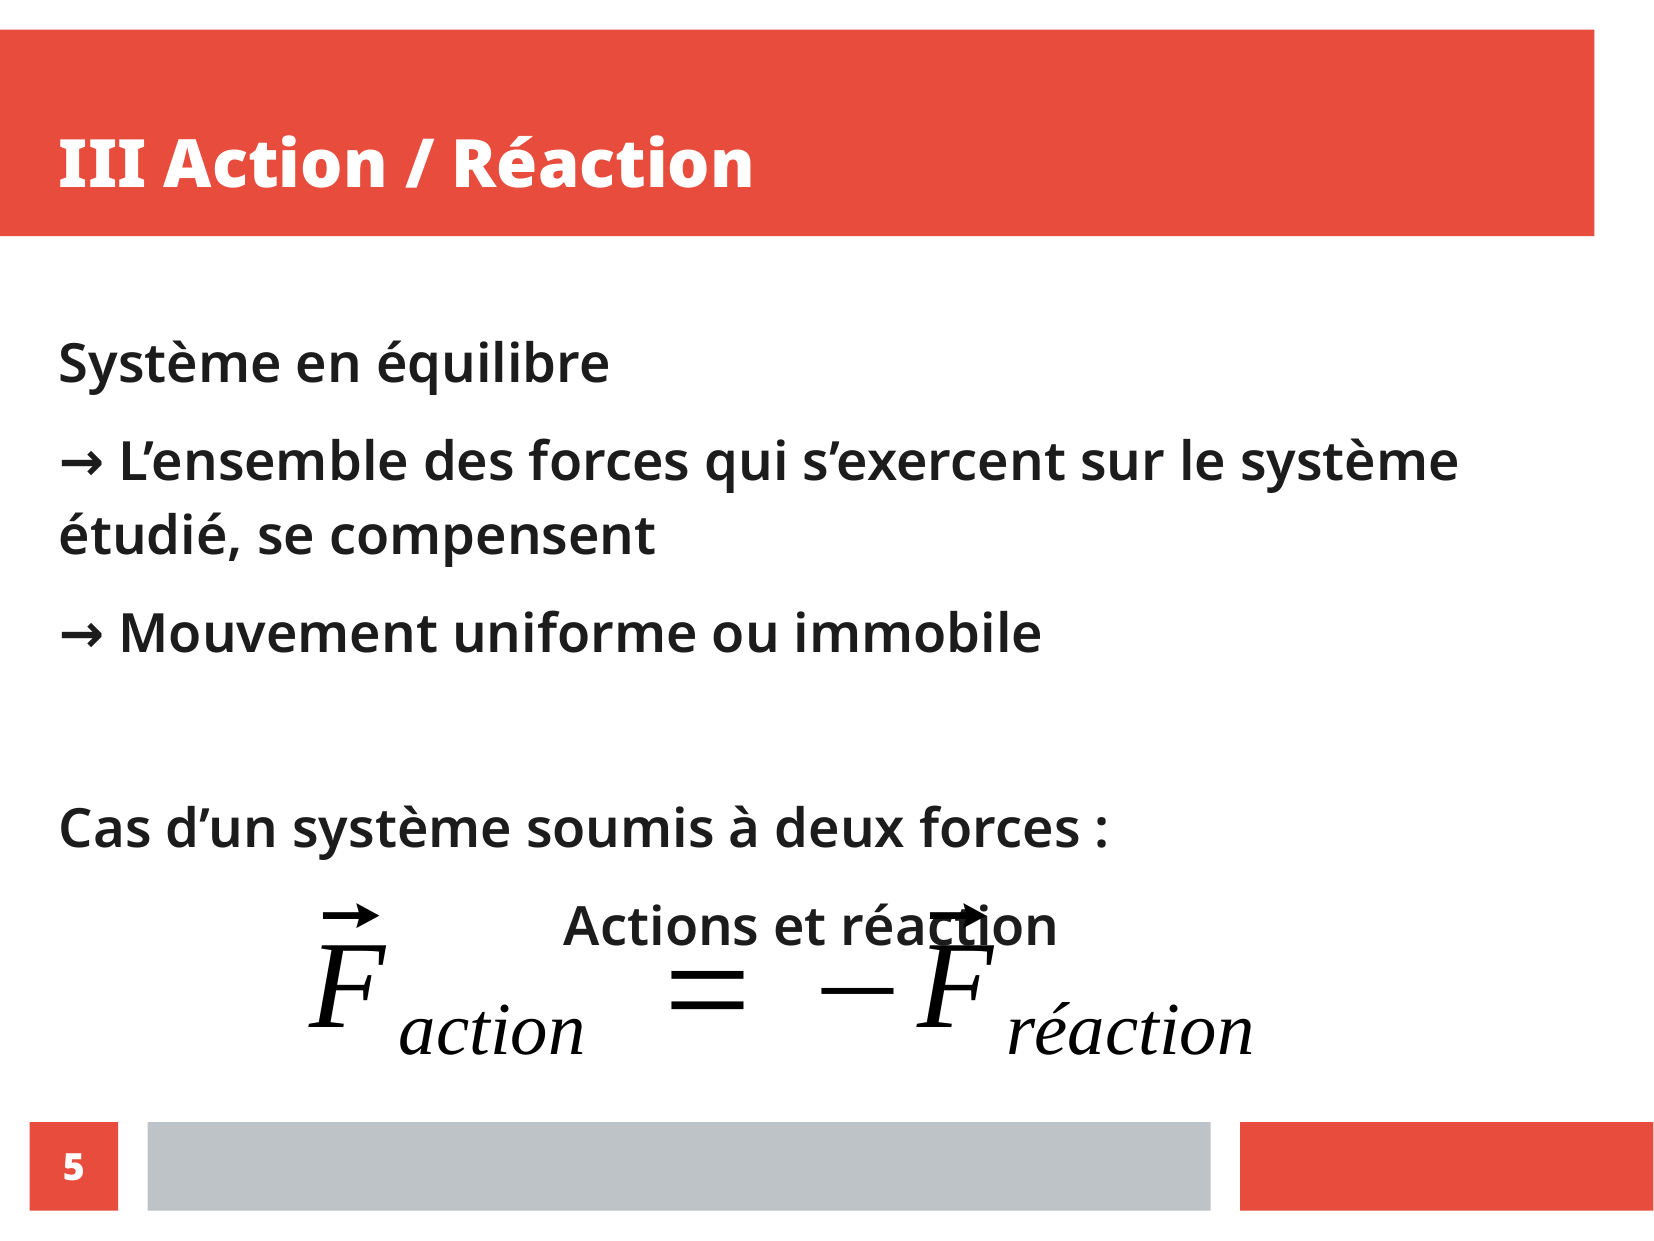

III Action / Réaction
# Système en équilibre
→ L’ensemble des forces qui s’exercent sur le système étudié, se compensent
→ Mouvement uniforme ou immobile
Cas d’un système soumis à deux forces :
Actions et réaction
5